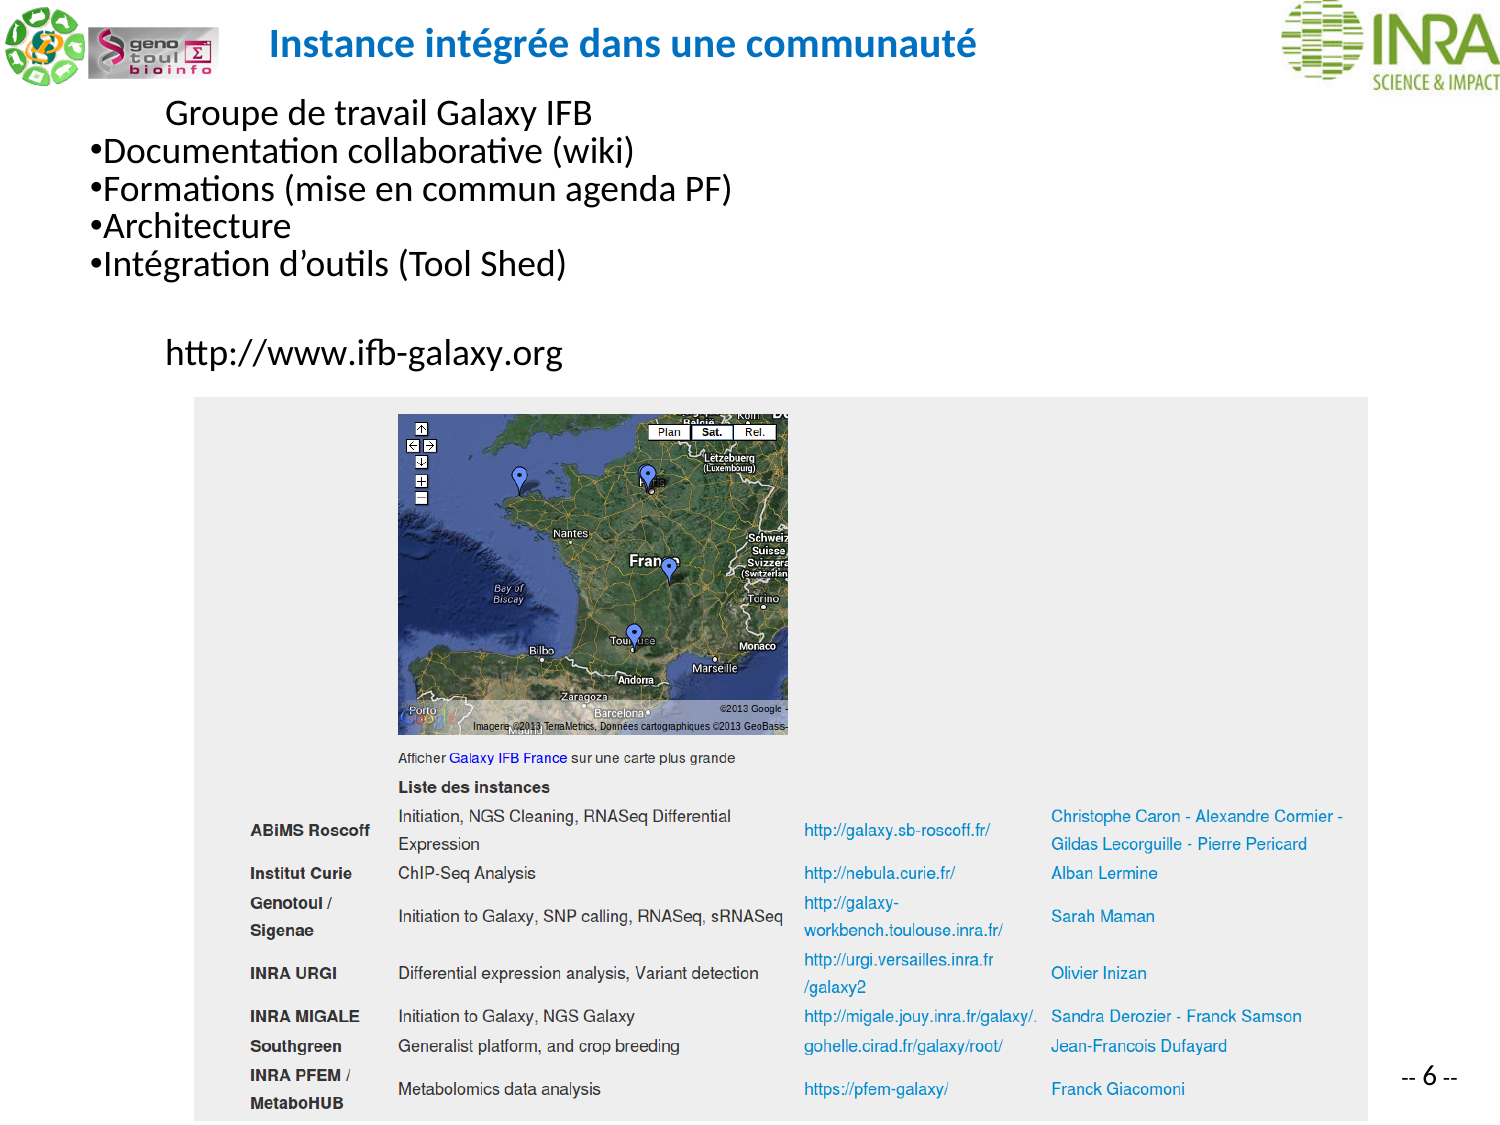

Instance intégrée dans une communauté
Groupe de travail Galaxy IFB
Documentation collaborative (wiki)
Formations (mise en commun agenda PF)
Architecture
Intégration d’outils (Tool Shed)
http://www.ifb-galaxy.org